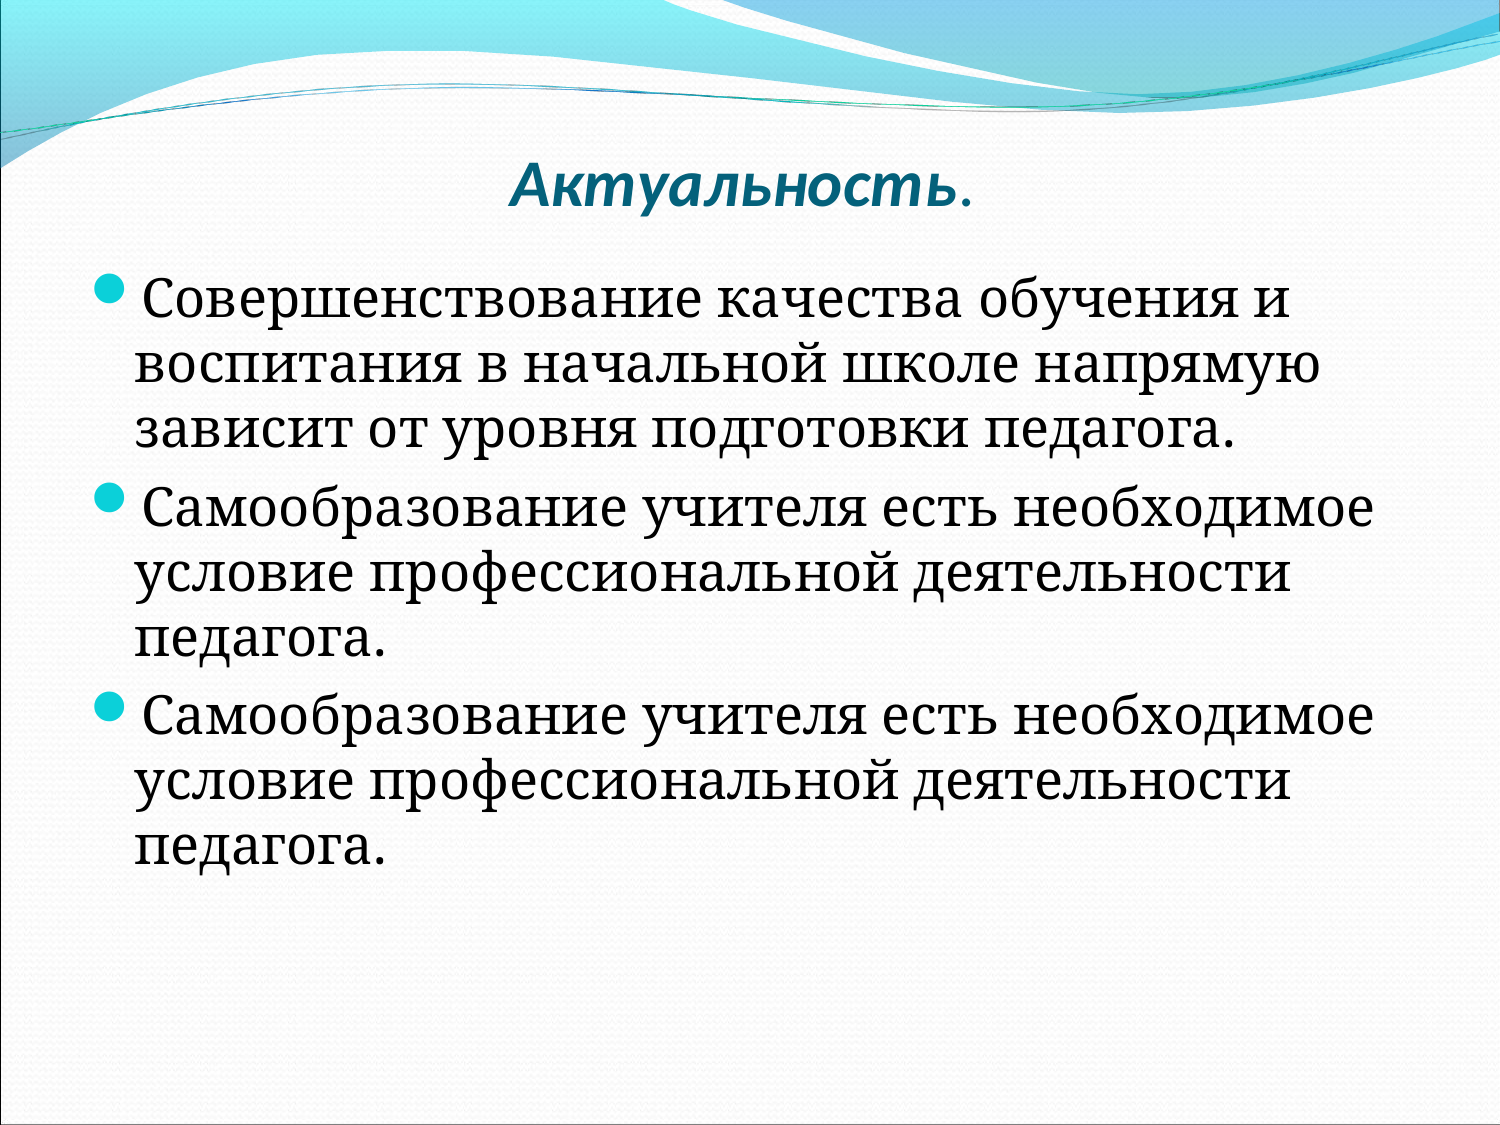

# Актуальность.
Совершенствование качества обучения и воспитания в начальной школе напрямую зависит от уровня подготовки педагога.
Самообразование учителя есть необходимое условие профессиональной деятельности педагога.
Самообразование учителя есть необходимое условие профессиональной деятельности педагога.